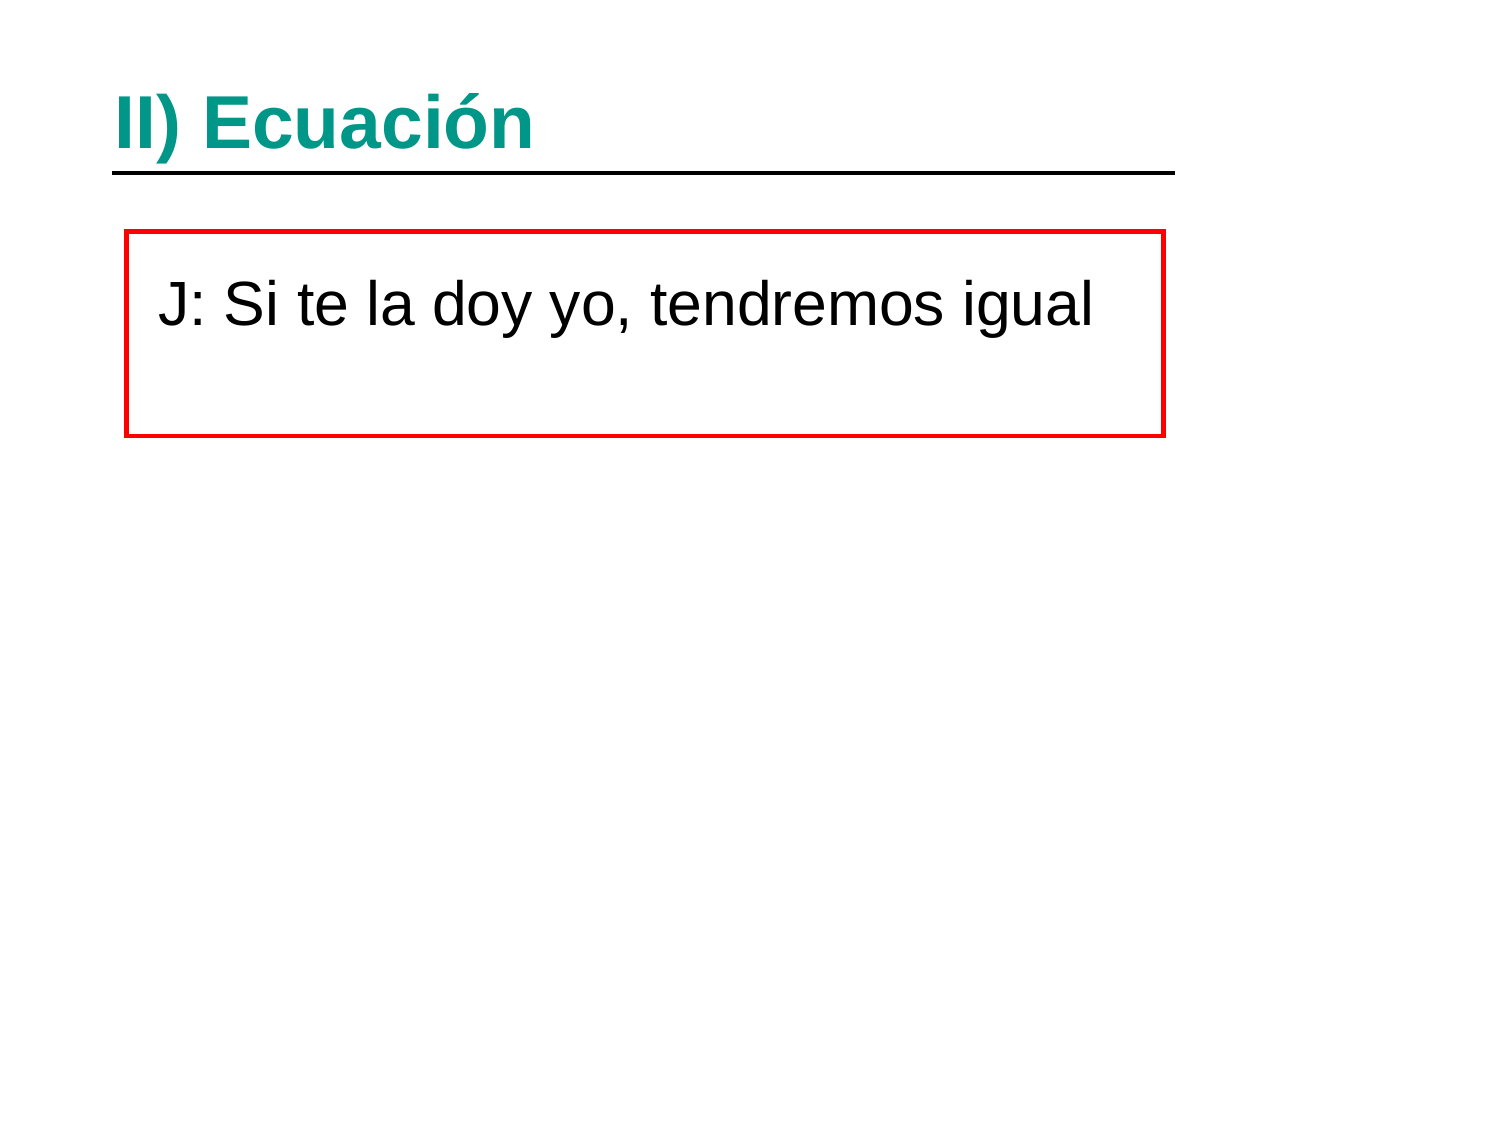

II) Ecuación
 J: Si te la doy yo, tendremos igual